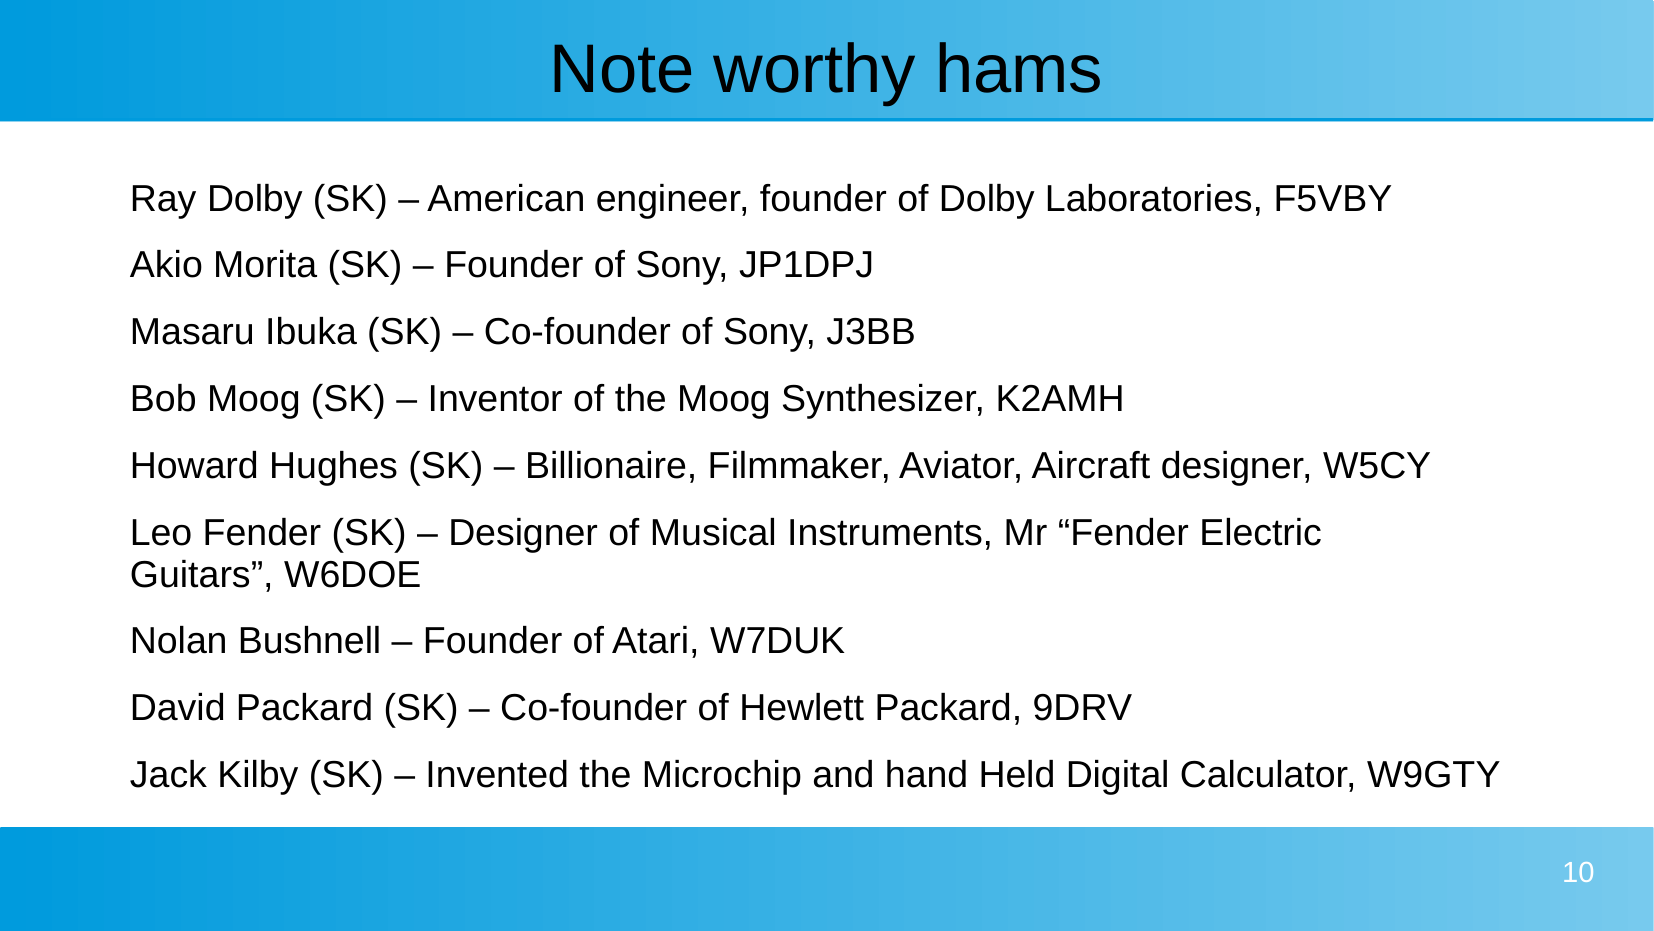

# Note worthy hams
Ray Dolby (SK) – American engineer, founder of Dolby Laboratories, F5VBY
Akio Morita (SK) – Founder of Sony, JP1DPJ
Masaru Ibuka (SK) – Co-founder of Sony, J3BB
Bob Moog (SK) – Inventor of the Moog Synthesizer, K2AMH
Howard Hughes (SK) – Billionaire, Filmmaker, Aviator, Aircraft designer, W5CY
Leo Fender (SK) – Designer of Musical Instruments, Mr “Fender Electric Guitars”, W6DOE
Nolan Bushnell – Founder of Atari, W7DUK
David Packard (SK) – Co-founder of Hewlett Packard, 9DRV
Jack Kilby (SK) – Invented the Microchip and hand Held Digital Calculator, W9GTY
10